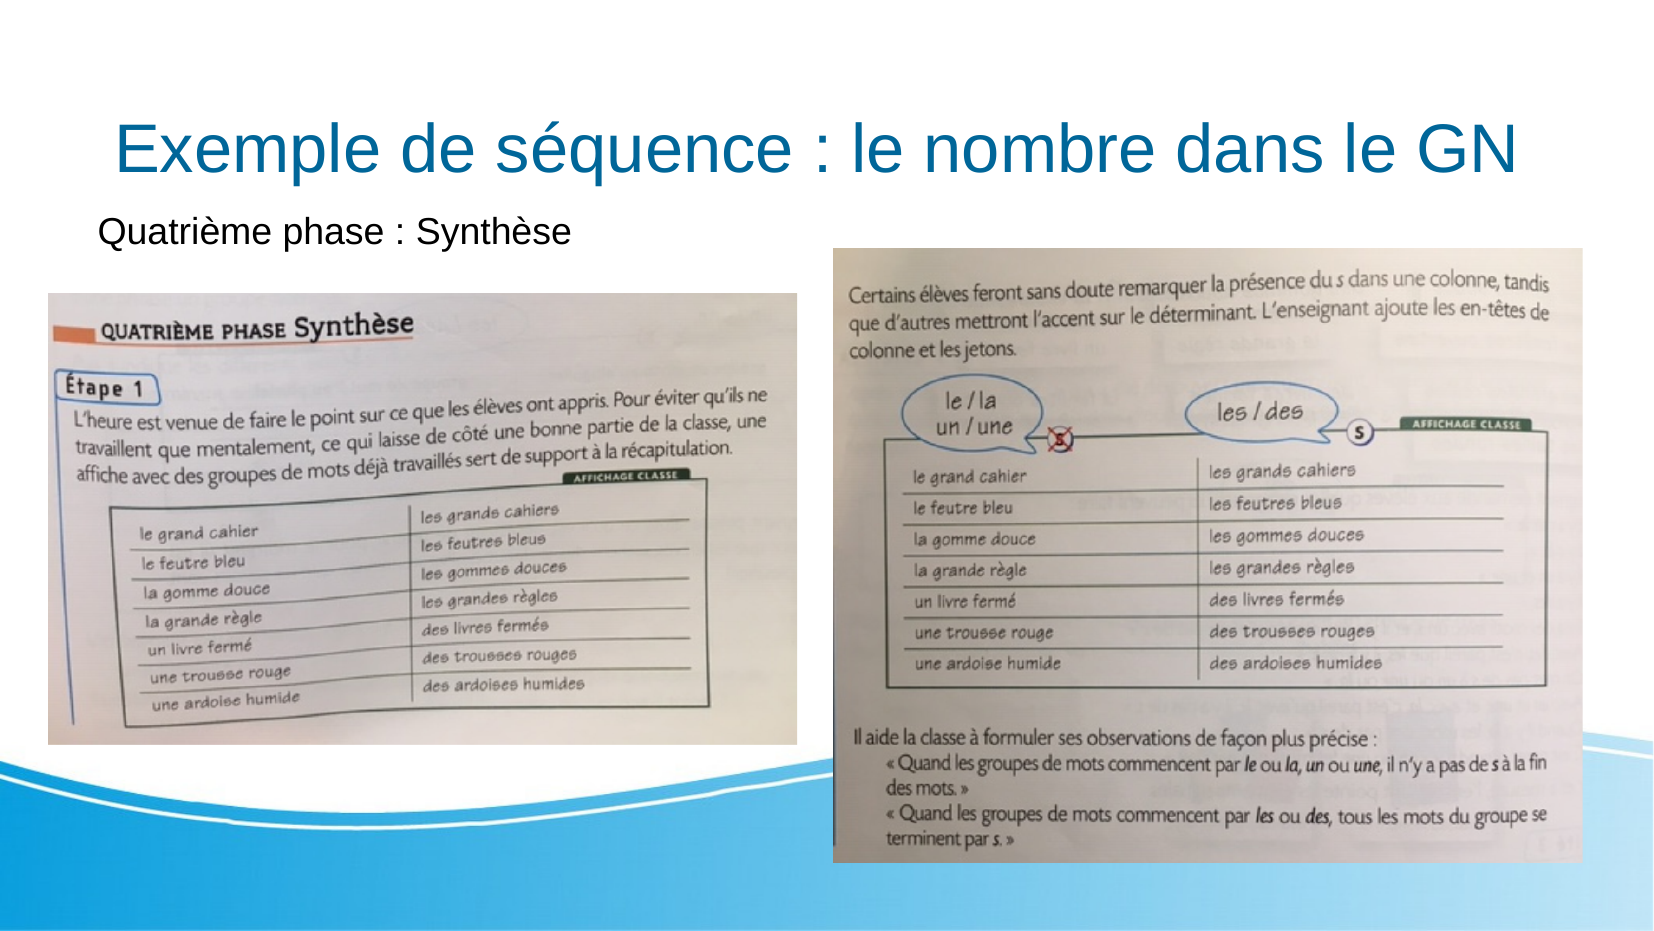

# Exemple de séquence : le nombre dans le GN
Quatrième phase : Synthèse